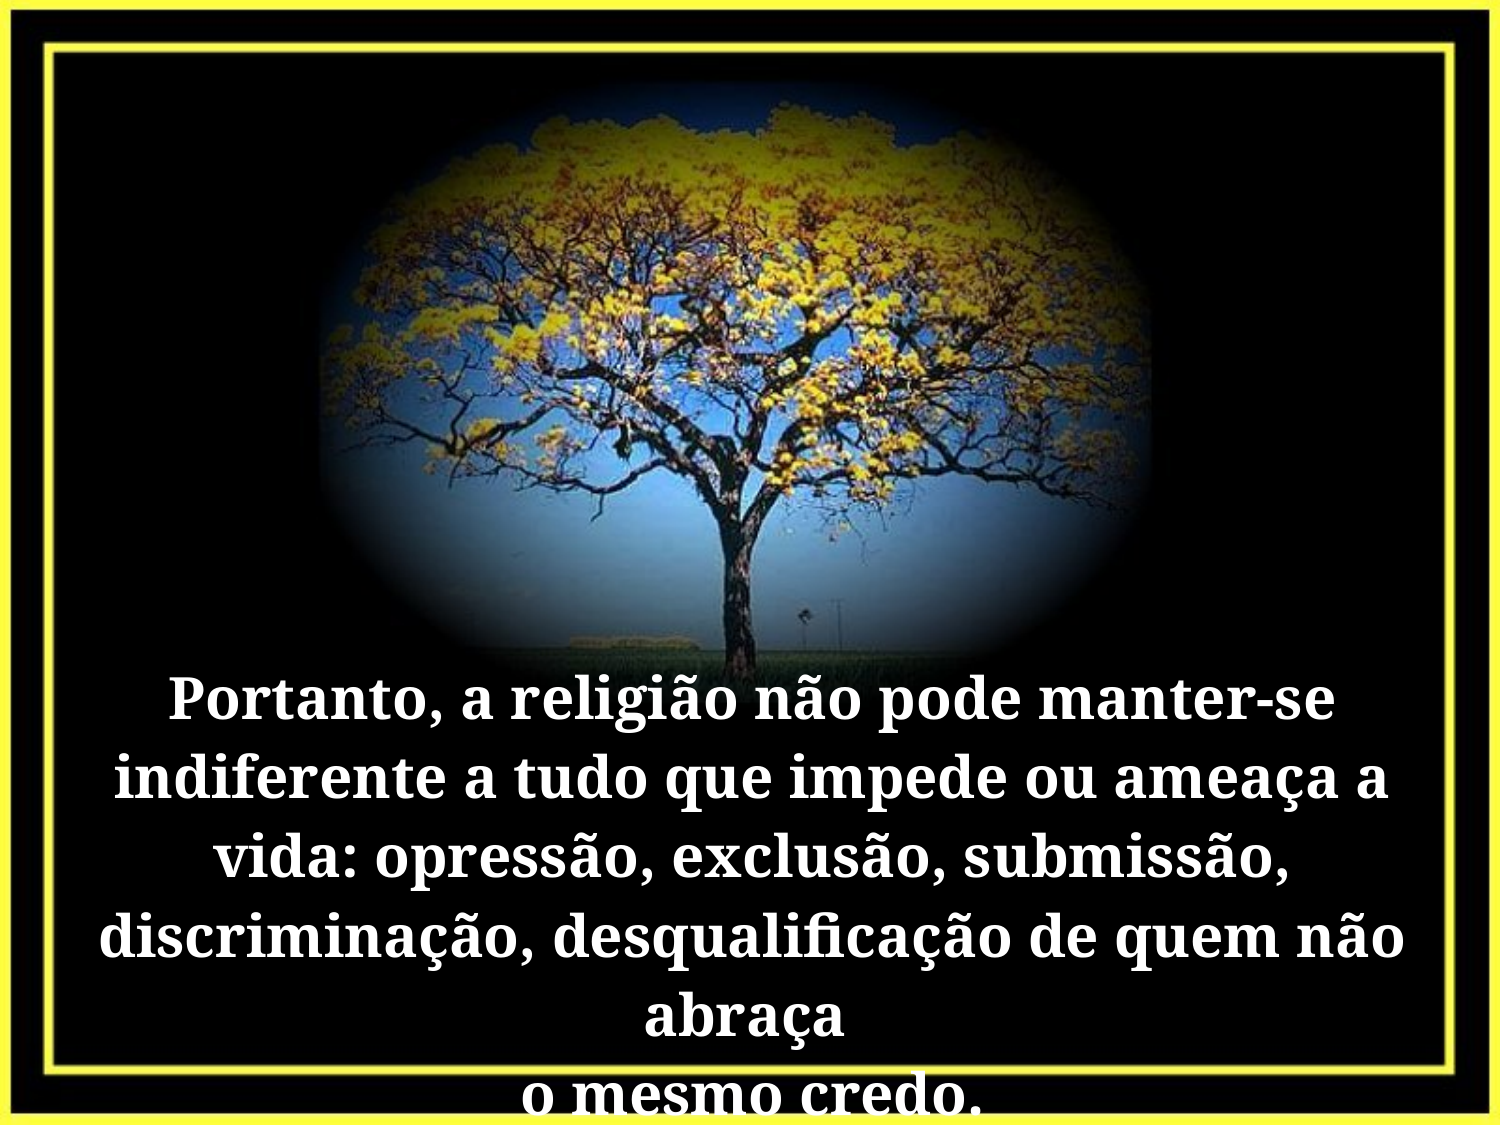

Portanto, a religião não pode manter-se indiferente a tudo que impede ou ameaça a vida: opressão, exclusão, submissão, discriminação, desqualificação de quem não abraça
o mesmo credo.